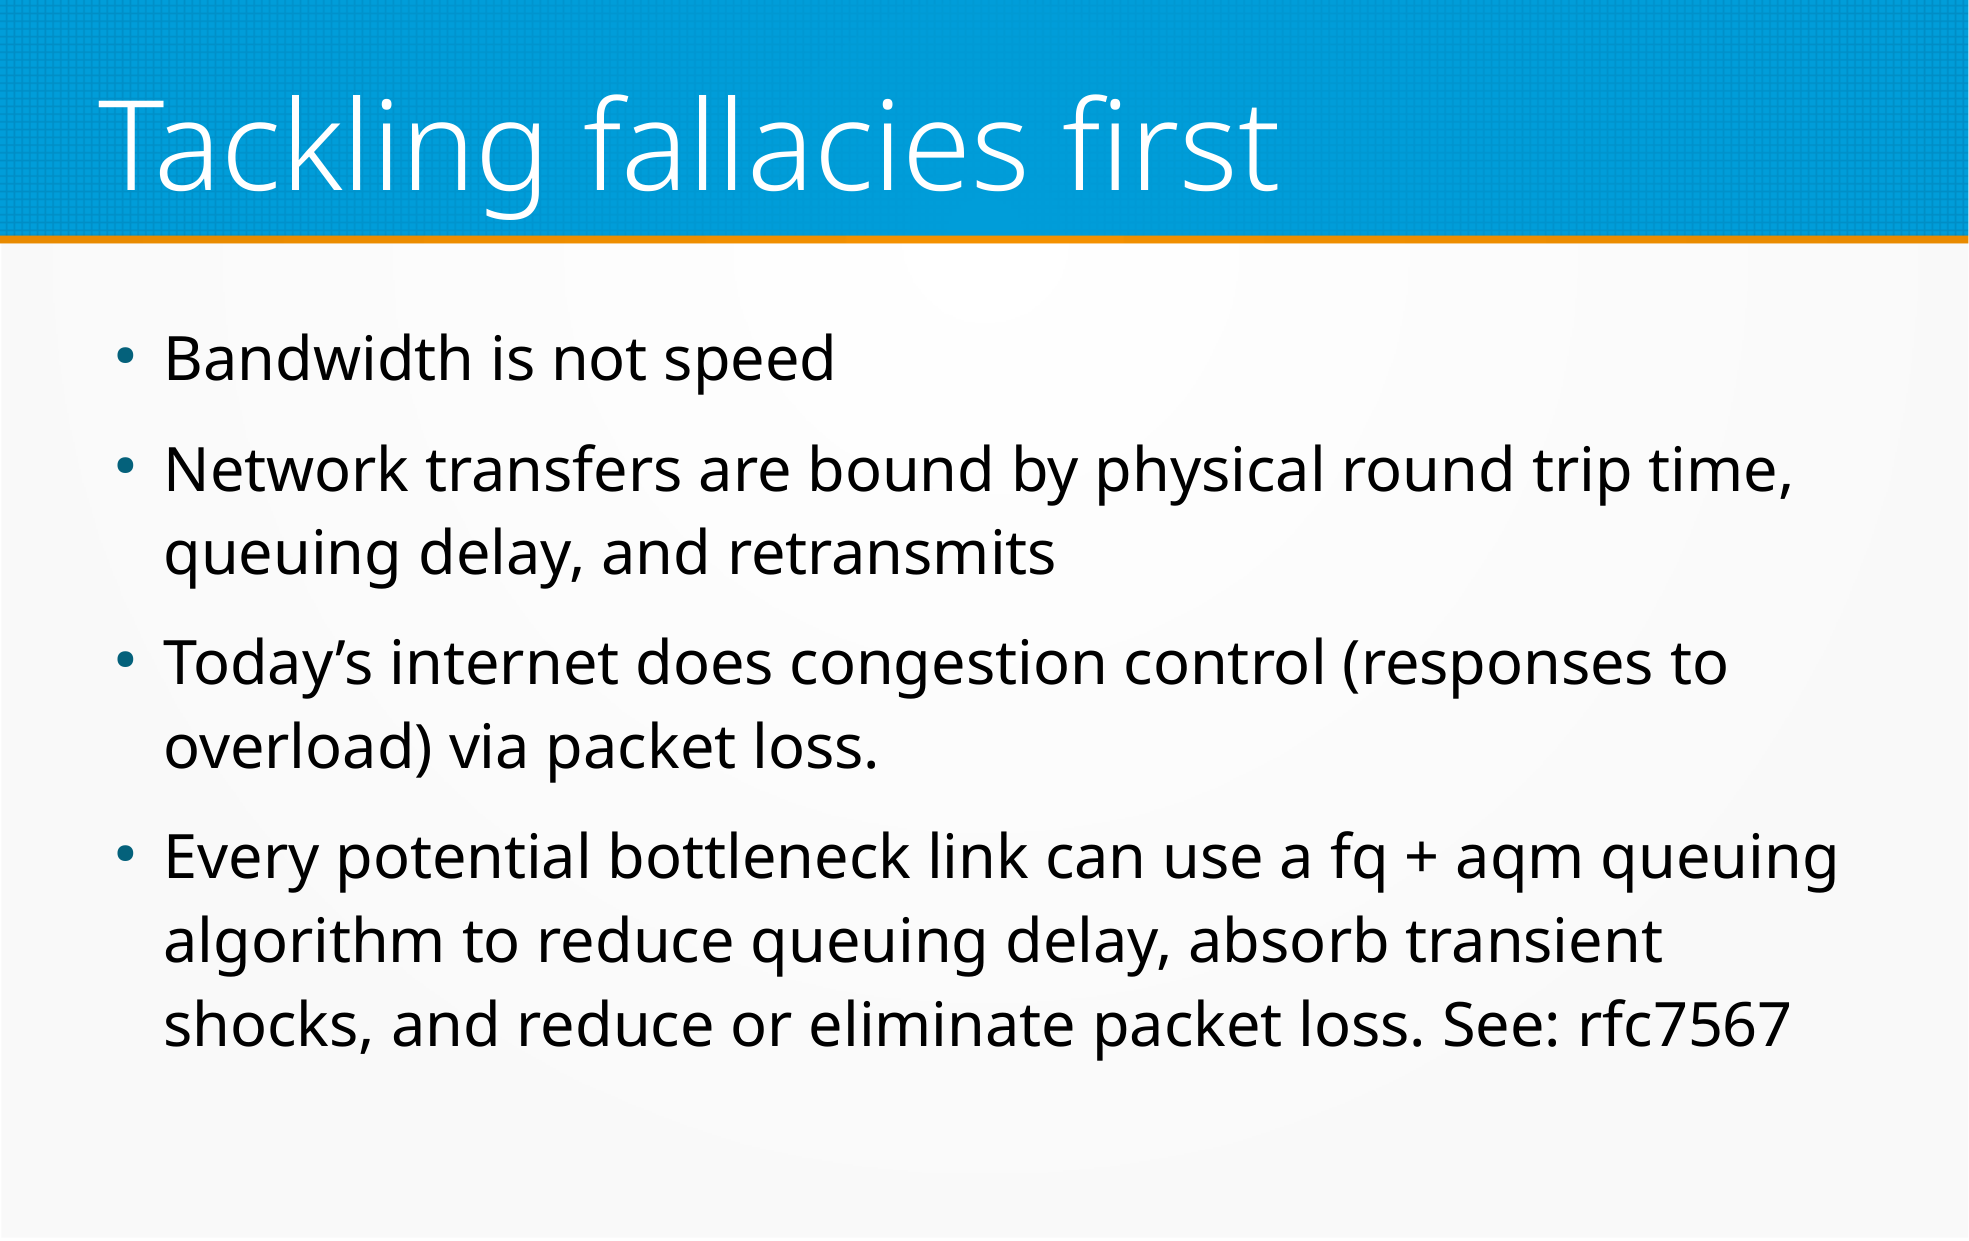

# Tackling fallacies first
Bandwidth is not speed
Network transfers are bound by physical round trip time, queuing delay, and retransmits
Today’s internet does congestion control (responses to overload) via packet loss.
Every potential bottleneck link can use a fq + aqm queuing algorithm to reduce queuing delay, absorb transient shocks, and reduce or eliminate packet loss. See: rfc7567